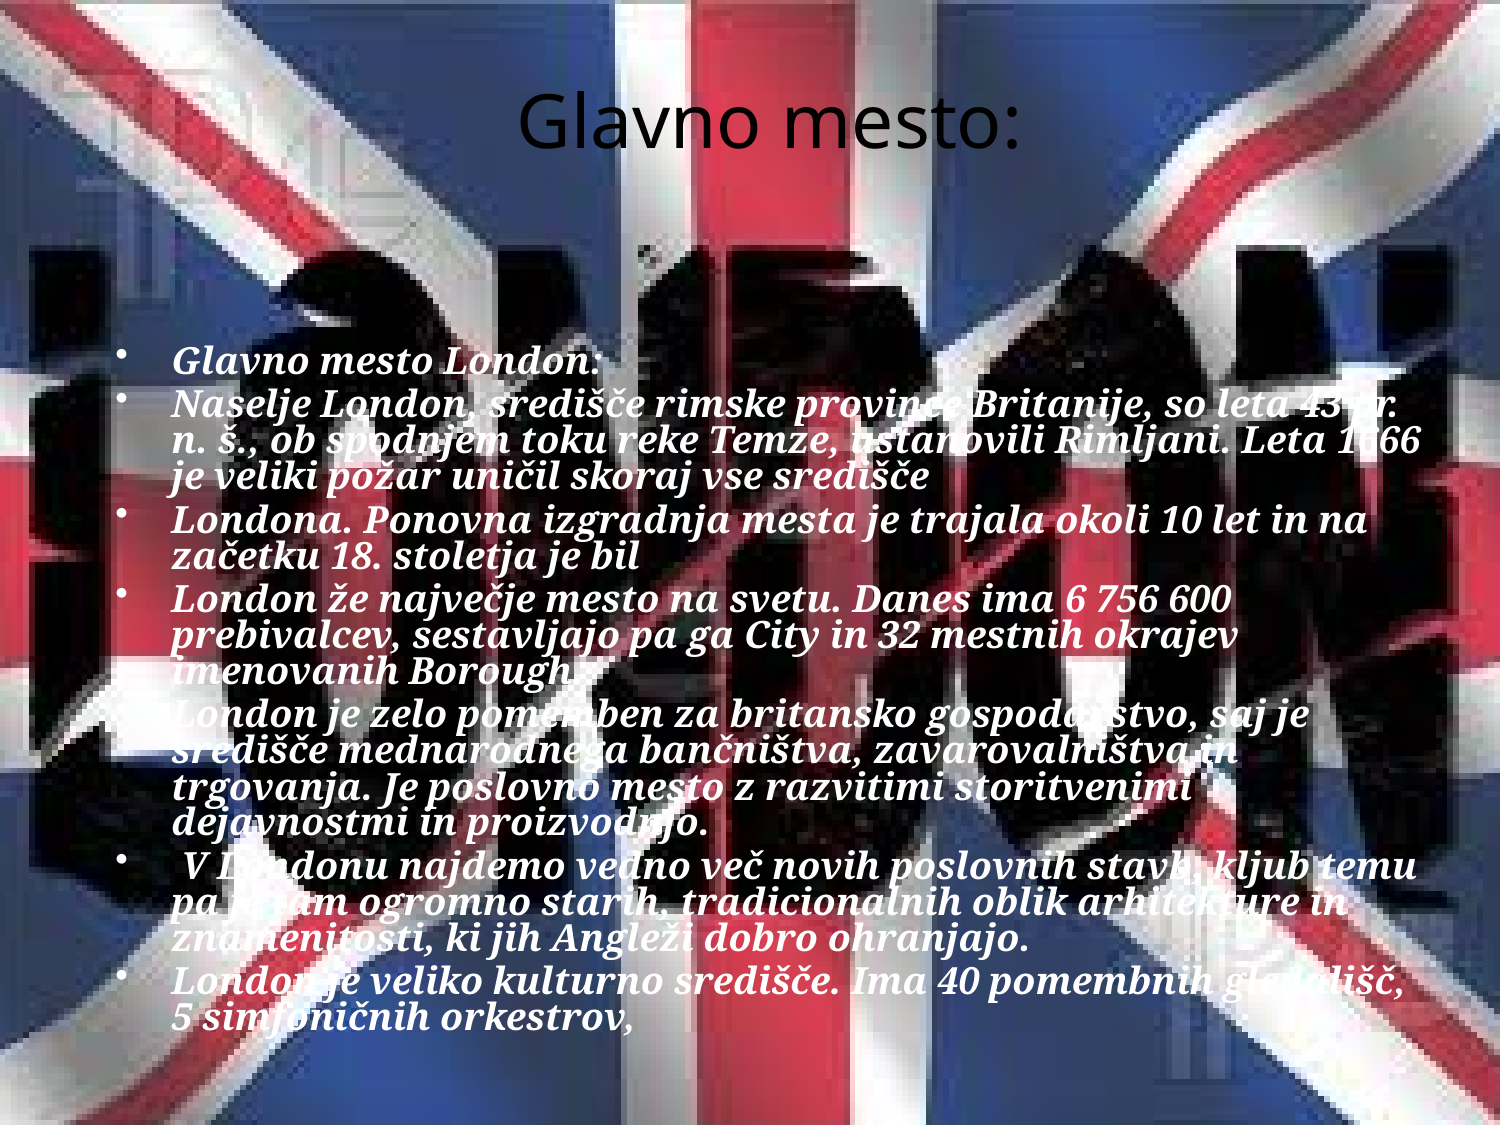

Glavno mesto:
# Glavno mesto London:
Naselje London, središče rimske province Britanije, so leta 43 pr. n. š., ob spodnjem toku reke Temze, ustanovili Rimljani. Leta 1666 je veliki požar uničil skoraj vse središče
Londona. Ponovna izgradnja mesta je trajala okoli 10 let in na začetku 18. stoletja je bil
London že največje mesto na svetu. Danes ima 6 756 600 prebivalcev, sestavljajo pa ga City in 32 mestnih okrajev imenovanih Borough.
London je zelo pomemben za britansko gospodarstvo, saj je središče mednarodnega bančništva, zavarovalništva in trgovanja. Je poslovno mesto z razvitimi storitvenimi dejavnostmi in proizvodnjo.
 V Londonu najdemo vedno več novih poslovnih stavb, kljub temu pa je tam ogromno starih, tradicionalnih oblik arhitekture in znamenitosti, ki jih Angleži dobro ohranjajo.
London je veliko kulturno središče. Ima 40 pomembnih gledališč, 5 simfoničnih orkestrov,